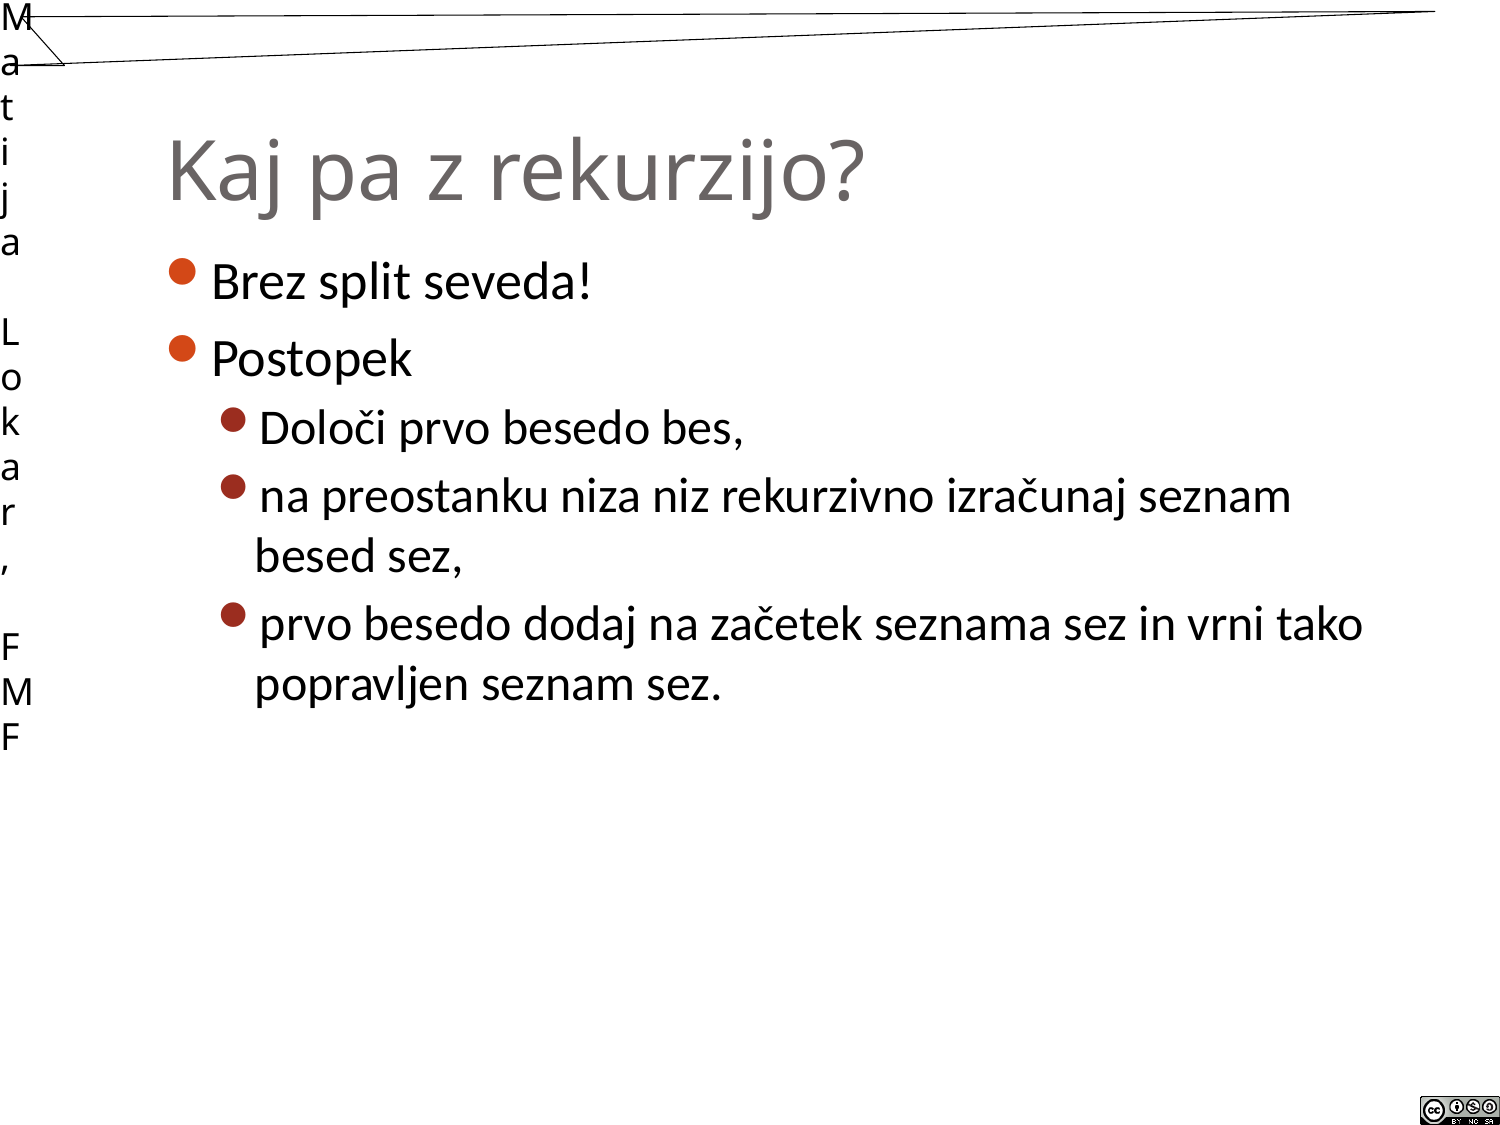

Matija Lokar, FMF
# Kaj pa z rekurzijo?
Brez split seveda!
Postopek
Določi prvo besedo bes,
na preostanku niza niz rekurzivno izračunaj seznam besed sez,
prvo besedo dodaj na začetek seznama sez in vrni tako popravljen seznam sez.